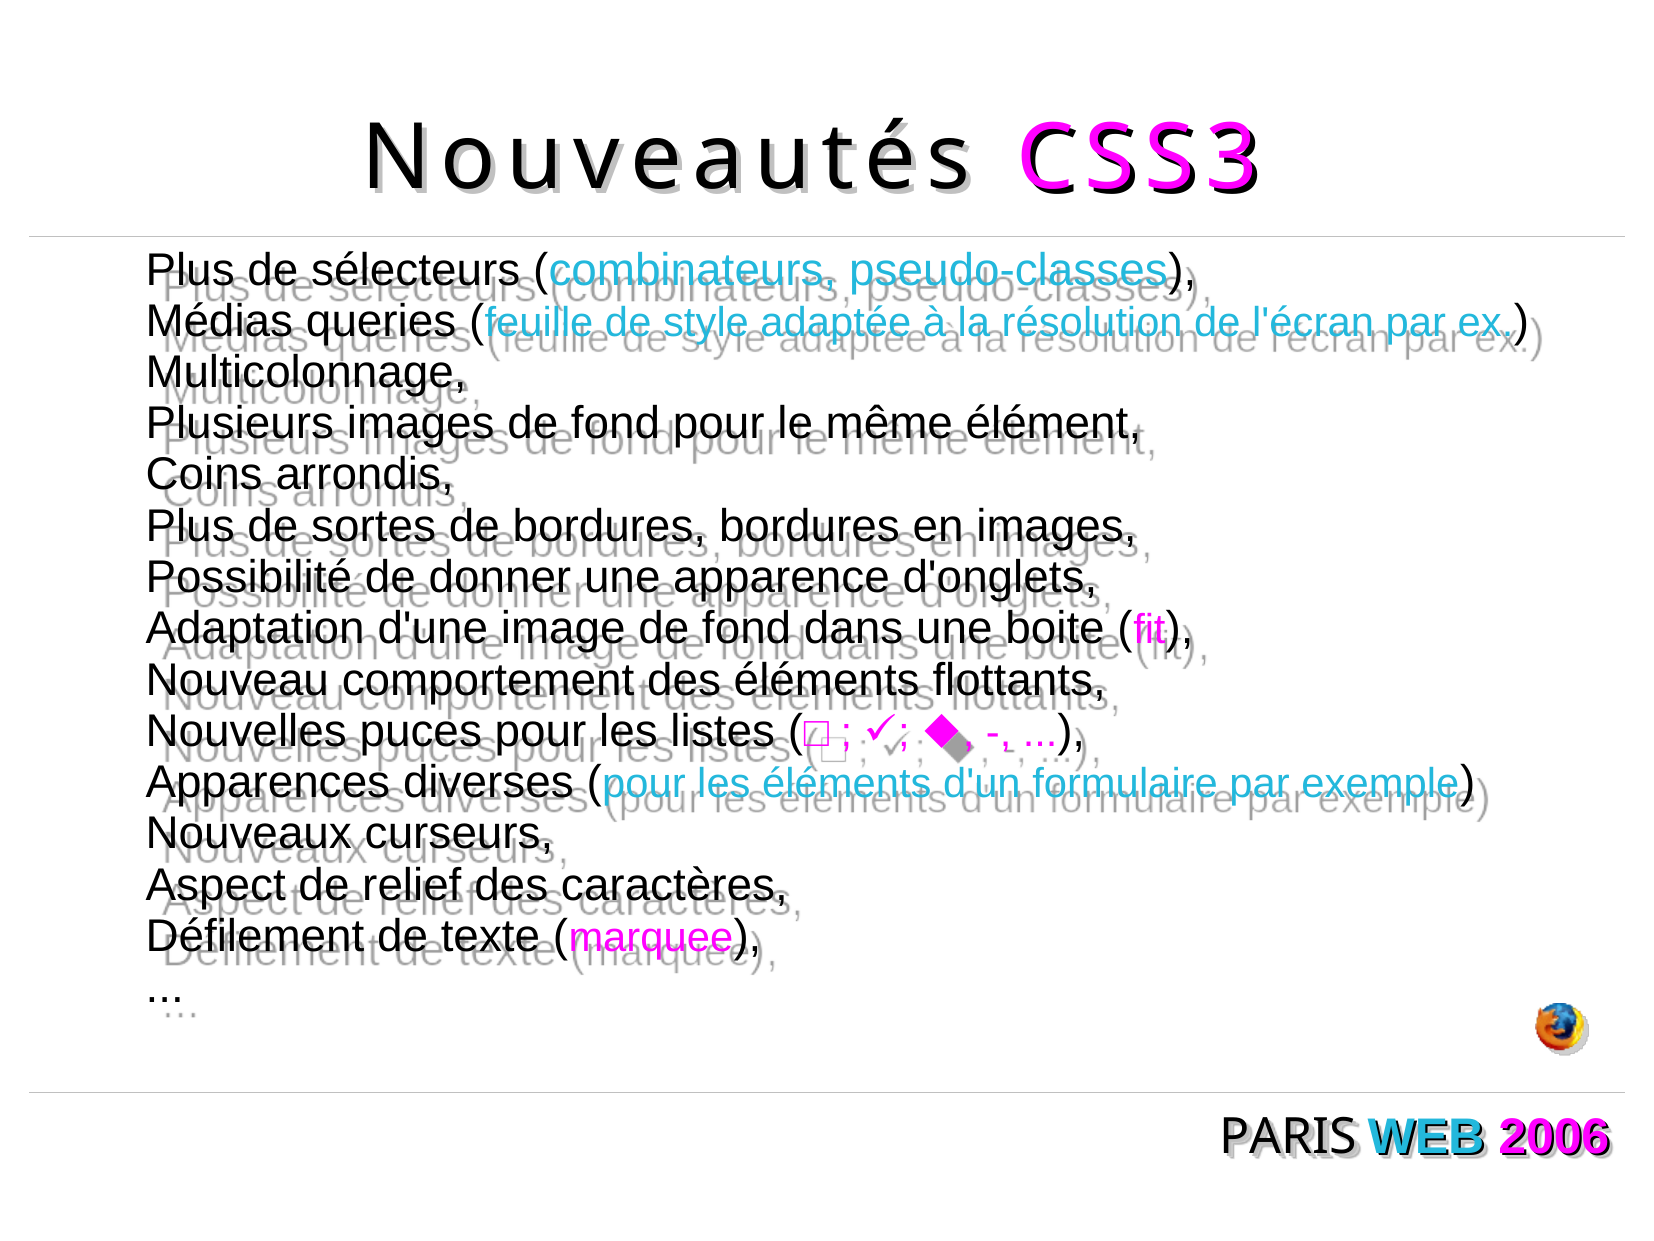

# Nouveautés CSS3
 Plus de sélecteurs (combinateurs, pseudo-classes),
 Médias queries (feuille de style adaptée à la résolution de l'écran par ex.)
 Multicolonnage,
 Plusieurs images de fond pour le même élément,
 Coins arrondis,
 Plus de sortes de bordures, bordures en images,
 Possibilité de donner une apparence d'onglets,
 Adaptation d'une image de fond dans une boite (fit),
 Nouveau comportement des éléments flottants,
 Nouvelles puces pour les listes (□ ; ; , -, ...),
 Apparences diverses (pour les éléments d'un formulaire par exemple)
 Nouveaux curseurs,
 Aspect de relief des caractères,
 Défilement de texte (marquee),
 ...
PARIS WEB 2006